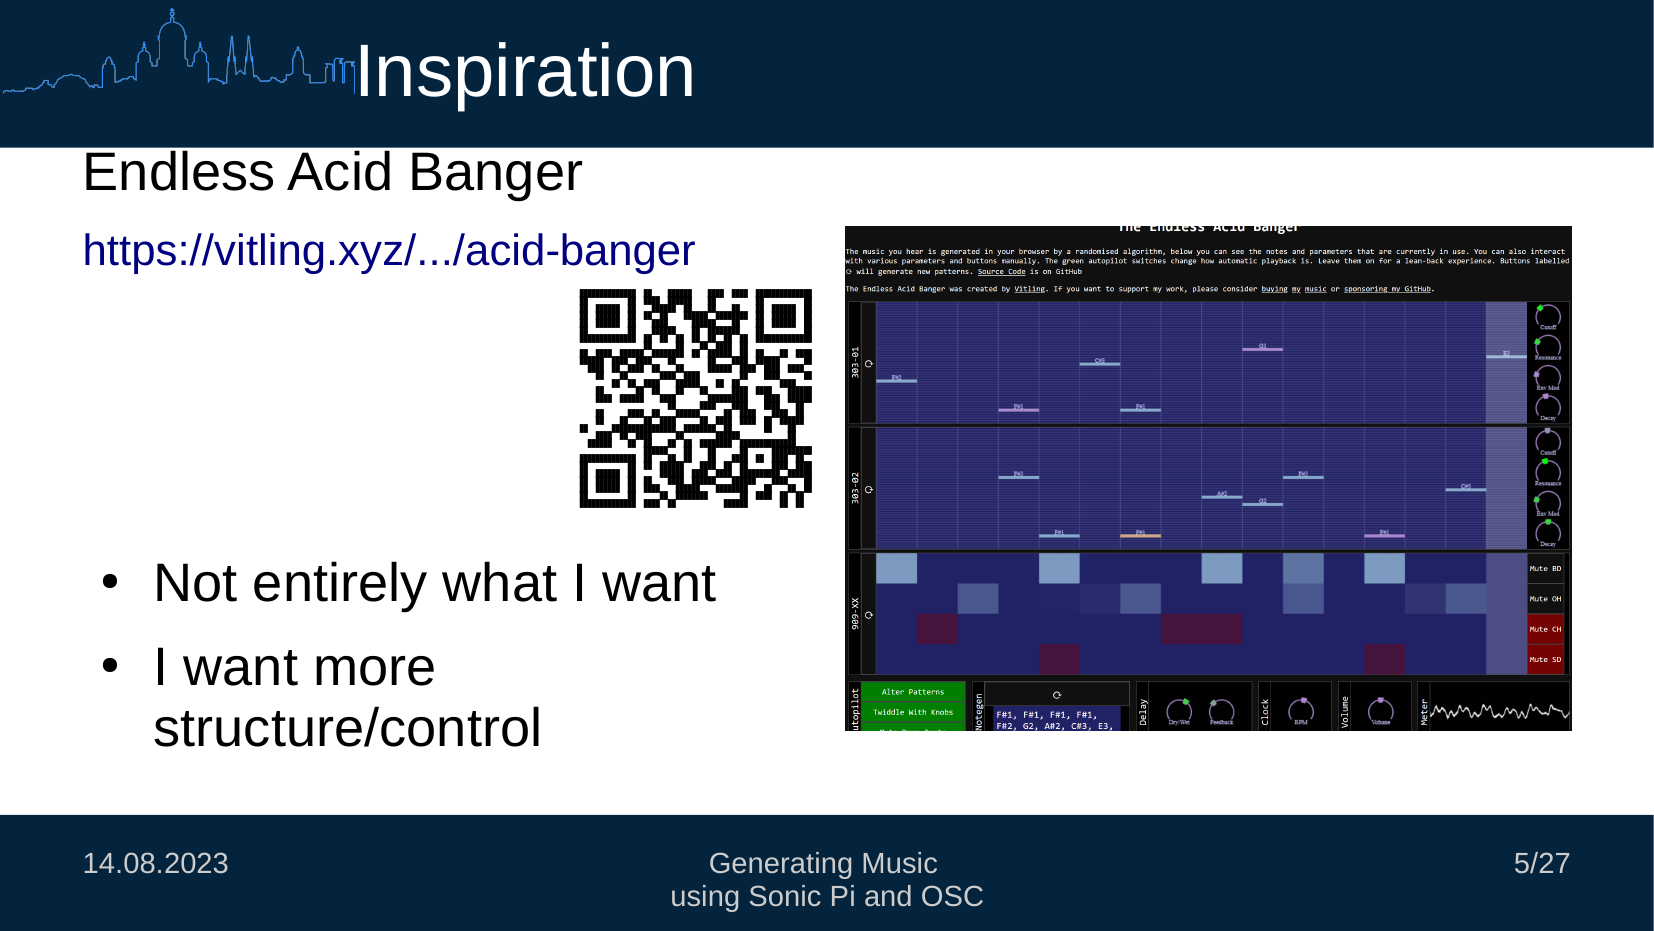

# Inspiration
Endless Acid Banger
https://vitling.xyz/.../acid-banger
Not entirely what I want
I want more structure/control
 ██████████████ ██ ██████ ████ ████ ██████████████
 ██ ██ ████ ██████ ██ ██ ██
 ██ ██████ ██ ██████ ██ ██ ██ ██ ██████ ██
 ██ ██████ ██ ██ ██ ██████ ████████ ██ ██████ ██
 ██ ██████ ██ ████ ██████ ██ ██ ██████ ██
 ██ ██ ██████ ██ ████████ ██ ██
 ██████████████ ██ ██ ██ ██ ██ ██ ██ ██████████████
 ██ ██ ██ ████ ██
 ██ ████ ██████ ████████ ██ ██████ ██ ██ ██ ████
 ██████ ████ ████ ██ ██ ████ ██████ ██
 ████ ██ ████ ██ ██ ██████ ████ ████ ████
 ██ ██ ████ ████ ██ ████ ██
 ██ ██ ████ ██████ ██ ██ ████
 ██ ██ ██ ██ ██ ████ ████ ██████
 ████ ██████ ████ ██████████ ████ ██████
 ██ ████ ████ ████ ██
 ██ ████ ██ ██████ ██ ████ ████ ██
 ██ ██ ██ ████ ██ ████ ████ ██ ██████
 ██ ████████████████ ████████ ██ ██ ██
 ████ ██ ████ ██ ██████ ██
 ██████ ██ ██ ██ ██ ████████ ██████████████
 ██████ ██ ██ ██ ██████████
 ██████████████ ██ ██ ██ ██ ████ ██ ████ ██
 ██ ██ ██ ██████ ████ ██ ██ ████ ████
 ██ ██████ ██ ██████ ████ ████ ██████████ ██████
 ██ ██████ ██ ██ ████ ██████ ██████ ████ ██
 ██ ██████ ██ ████ ██████ ████████ ██ ██ ██
 ██ ██ ██ ████████ ██ ████ ██ ██
 ██████████████ ████ ██ ██████ ██ ██
08. März 2019
5